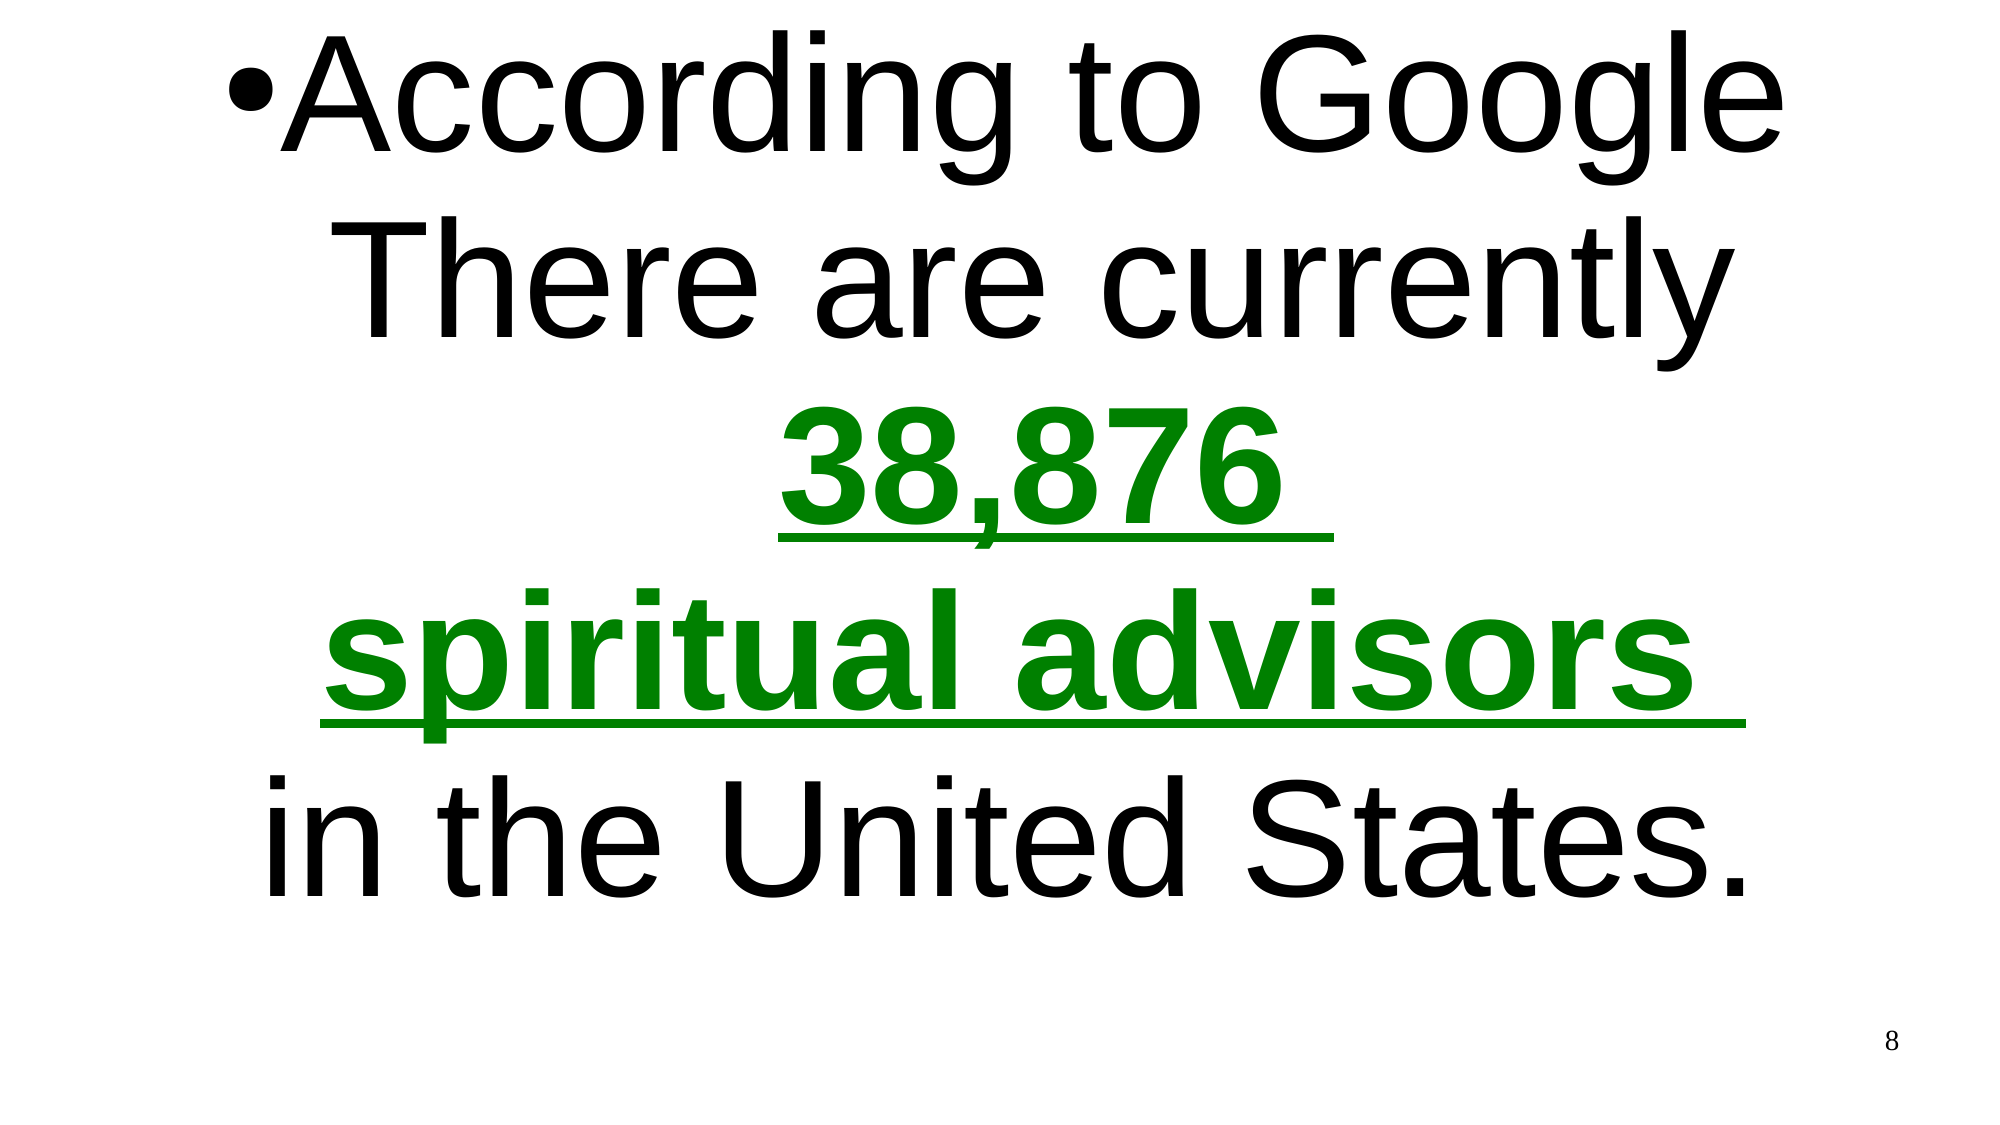

# According to Google There are currently  38,876  spiritual advisors in the United States.
8